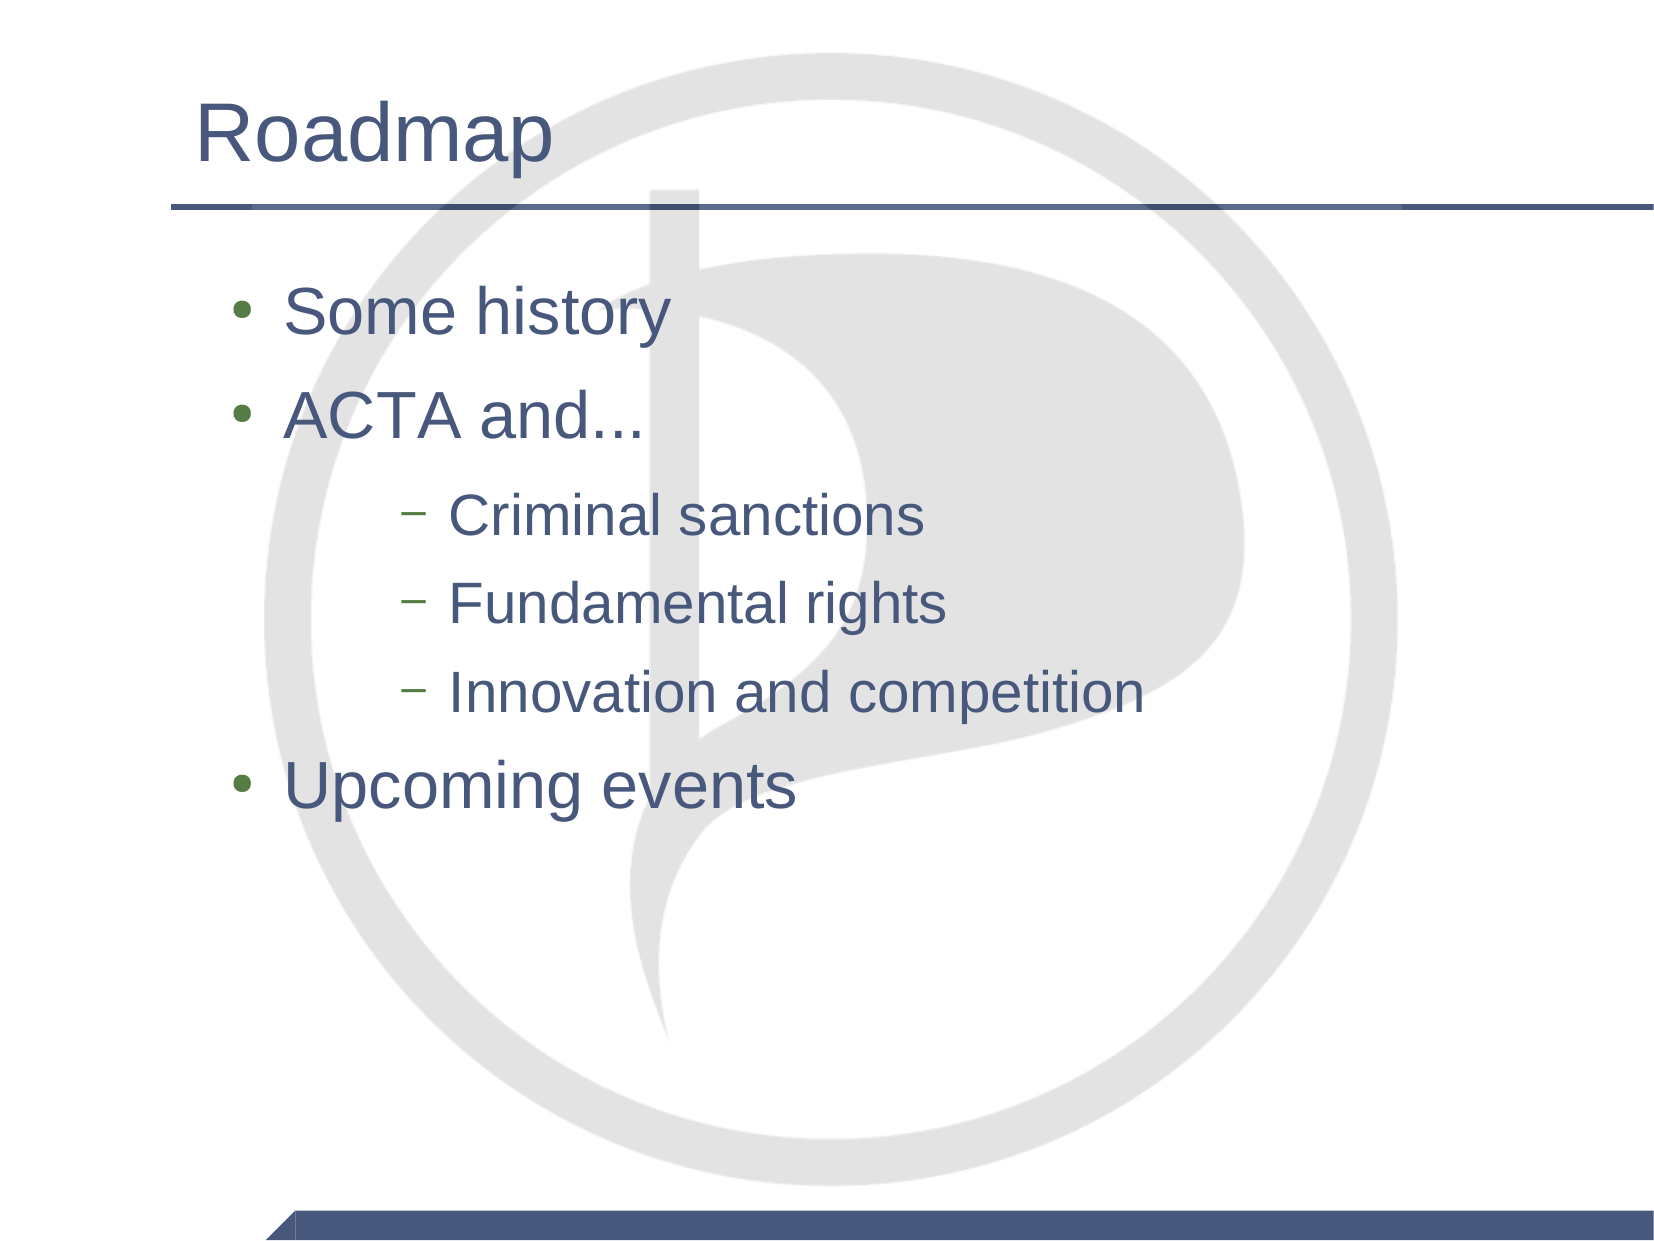

# Roadmap
Some history
ACTA and...
Criminal sanctions
Fundamental rights
Innovation and competition
Upcoming events